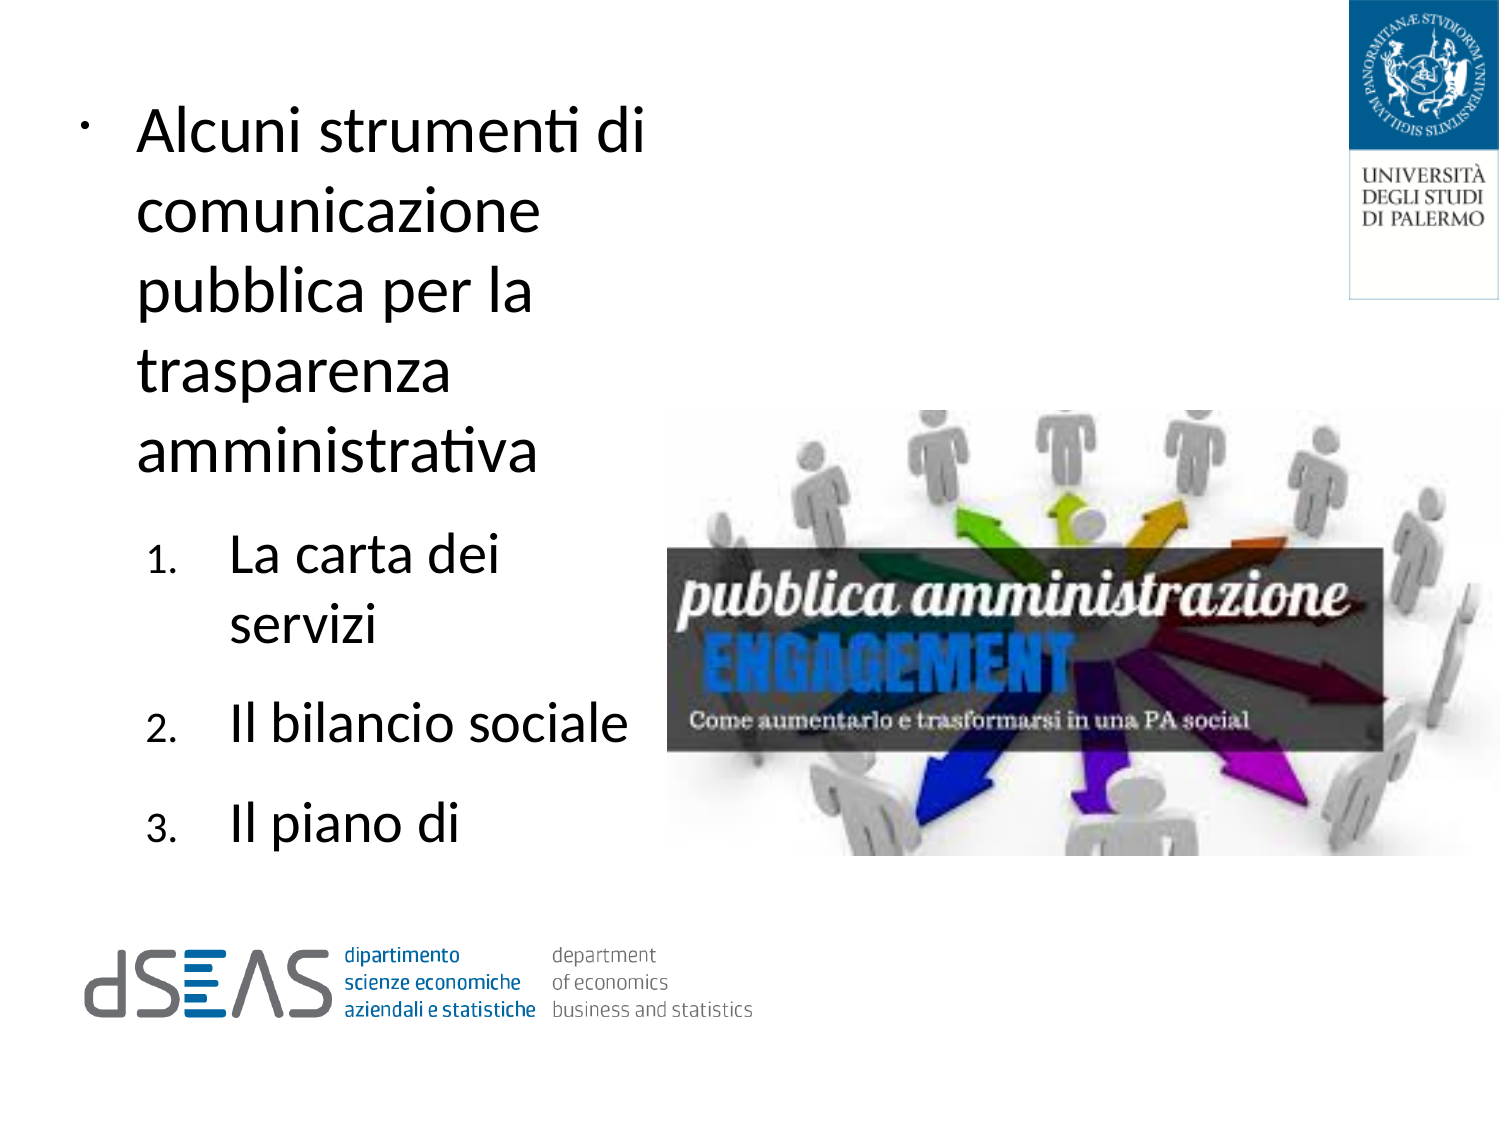

# Alcuni strumenti di comunicazione pubblica per la trasparenza amministrativa
La carta dei servizi
Il bilancio sociale
Il piano di comunicazione